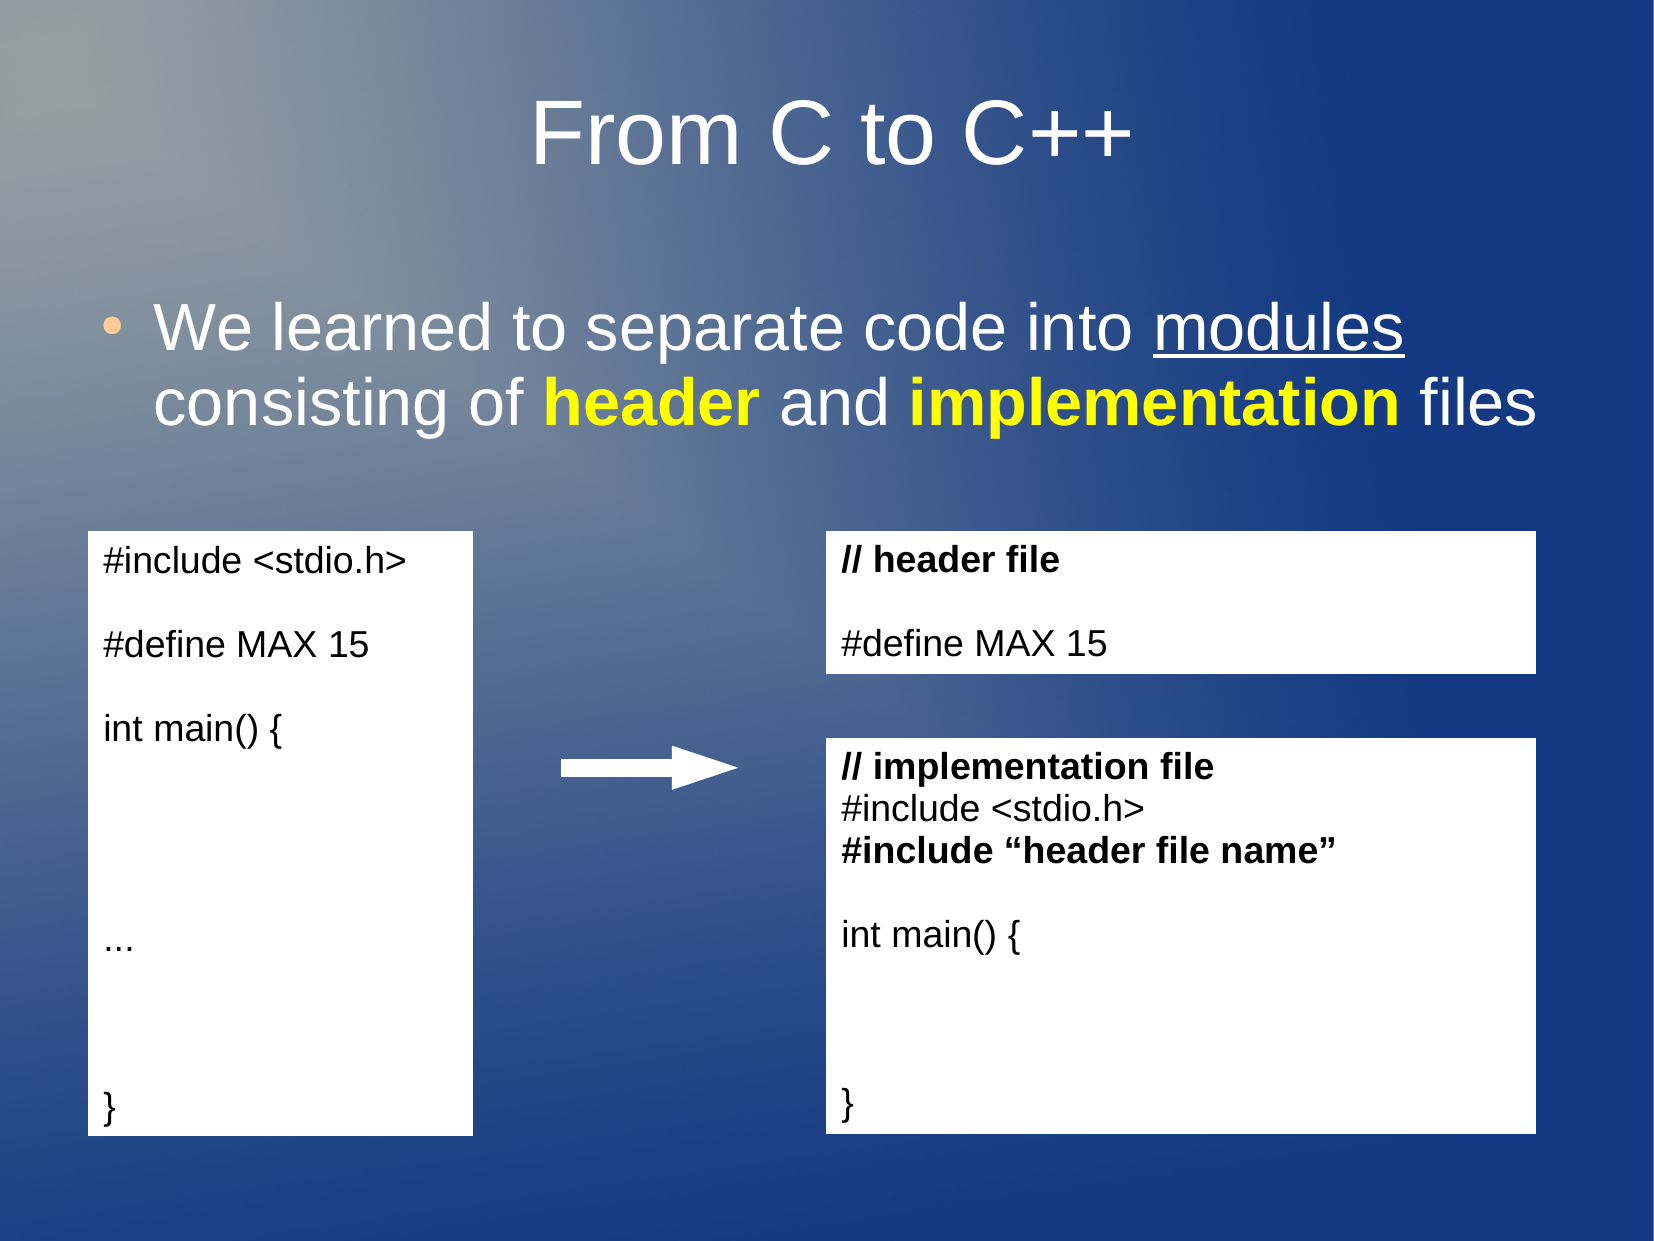

# From C to C++
We learned to separate code into modules consisting of header and implementation files
// header file
#define MAX 15
#include <stdio.h>
main() {
...
}
#include <stdio.h>
#define MAX 15
int main() {
...
}
// implementation file
#include <stdio.h>
#include “header file name”
int main() {
}